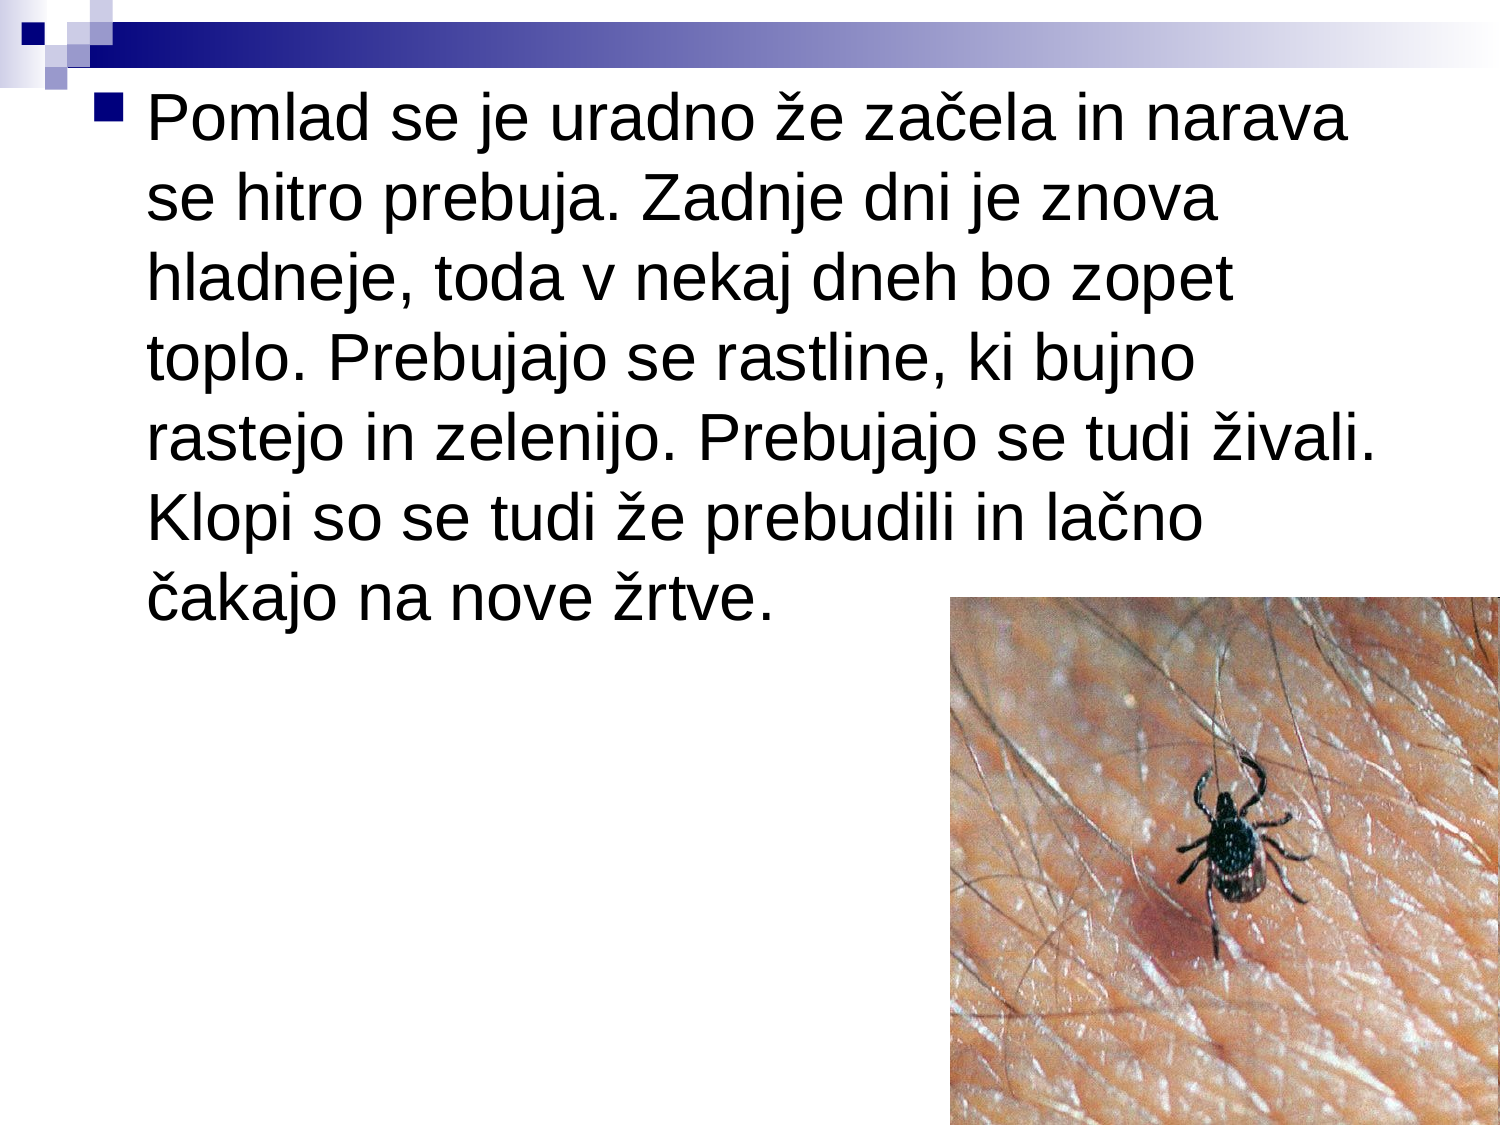

# Pomlad se je uradno že začela in narava se hitro prebuja. Zadnje dni je znova hladneje, toda v nekaj dneh bo zopet toplo. Prebujajo se rastline, ki bujno rastejo in zelenijo. Prebujajo se tudi živali. Klopi so se tudi že prebudili in lačno čakajo na nove žrtve.